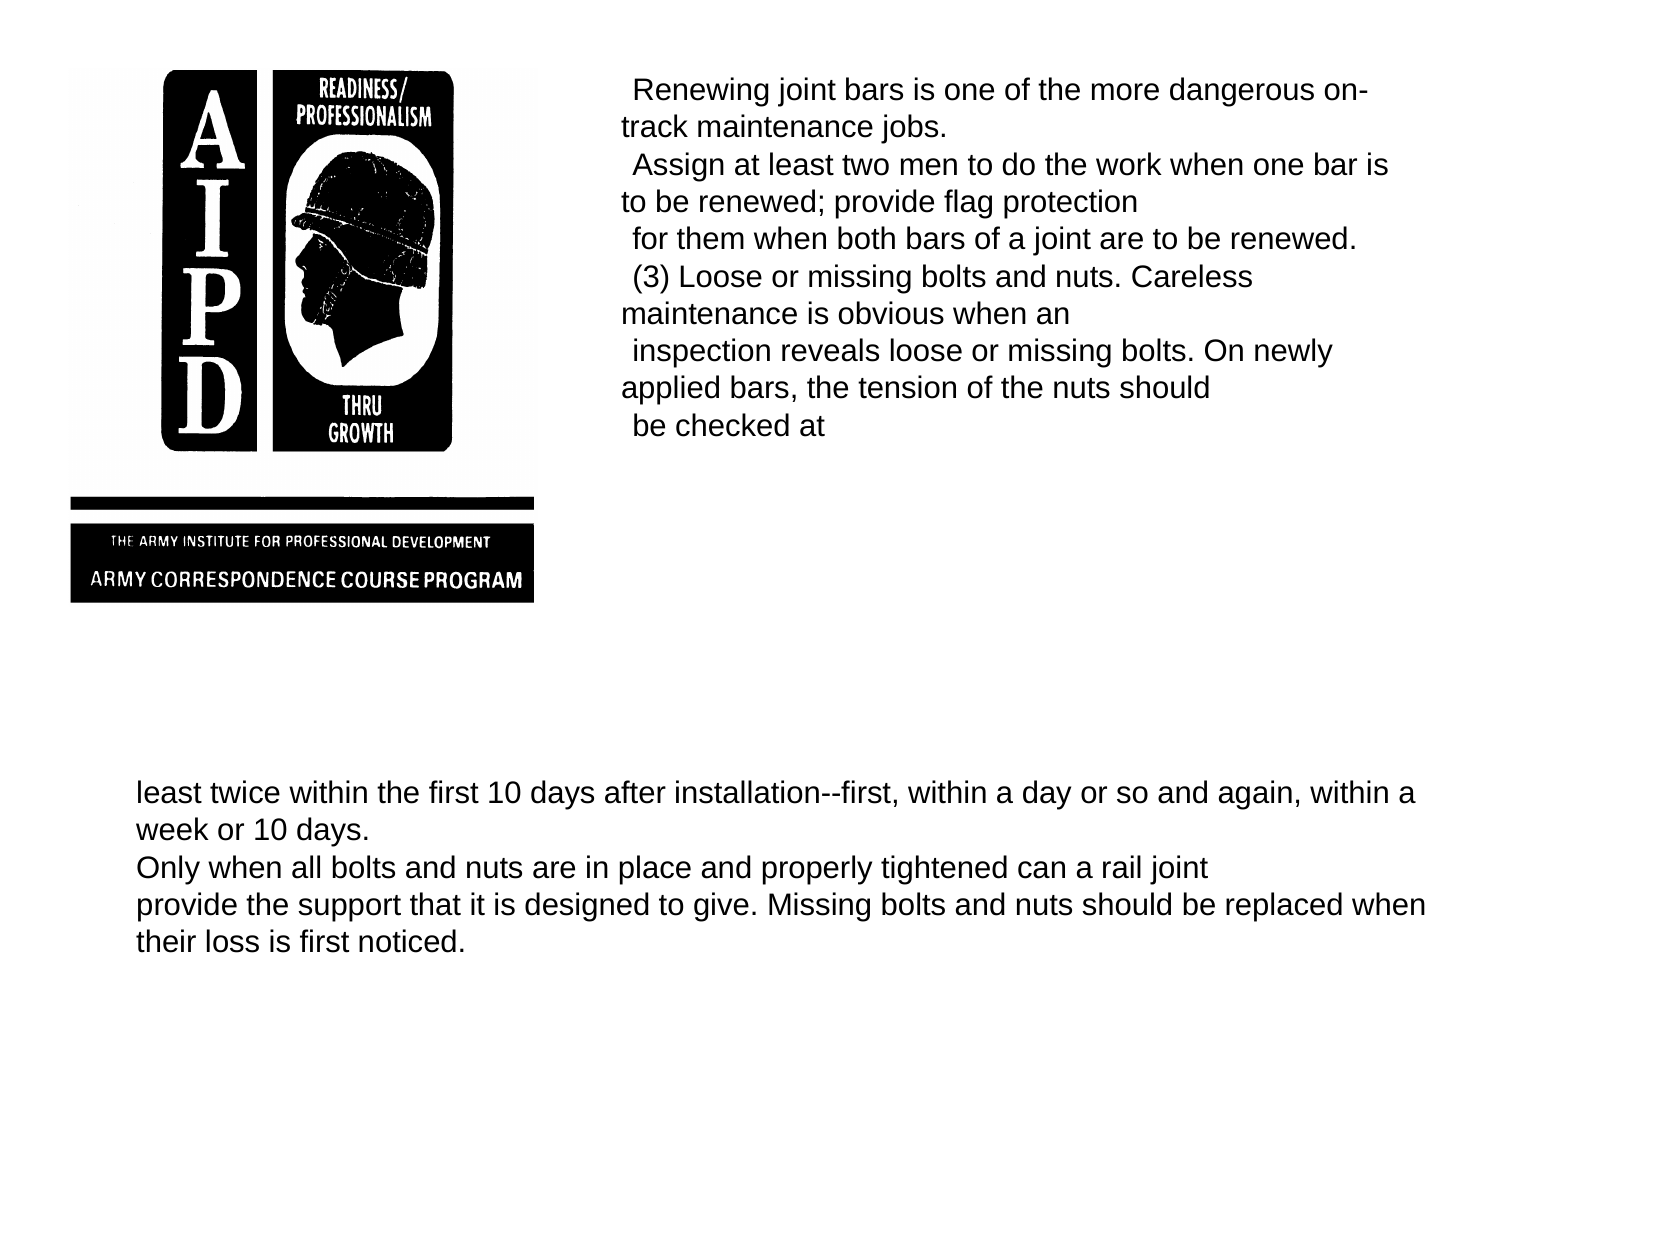

Renewing joint bars is one of the more dangerous on-track maintenance jobs.
Assign at least two men to do the work when one bar is to be renewed; provide flag protection
for them when both bars of a joint are to be renewed.
(3) Loose or missing bolts and nuts. Careless maintenance is obvious when an
inspection reveals loose or missing bolts. On newly applied bars, the tension of the nuts should
be checked at
least twice within the first 10 days after installation--first, within a day or so and again, within a
week or 10 days.
Only when all bolts and nuts are in place and properly tightened can a rail joint
provide the support that it is designed to give. Missing bolts and nuts should be replaced when
their loss is first noticed.